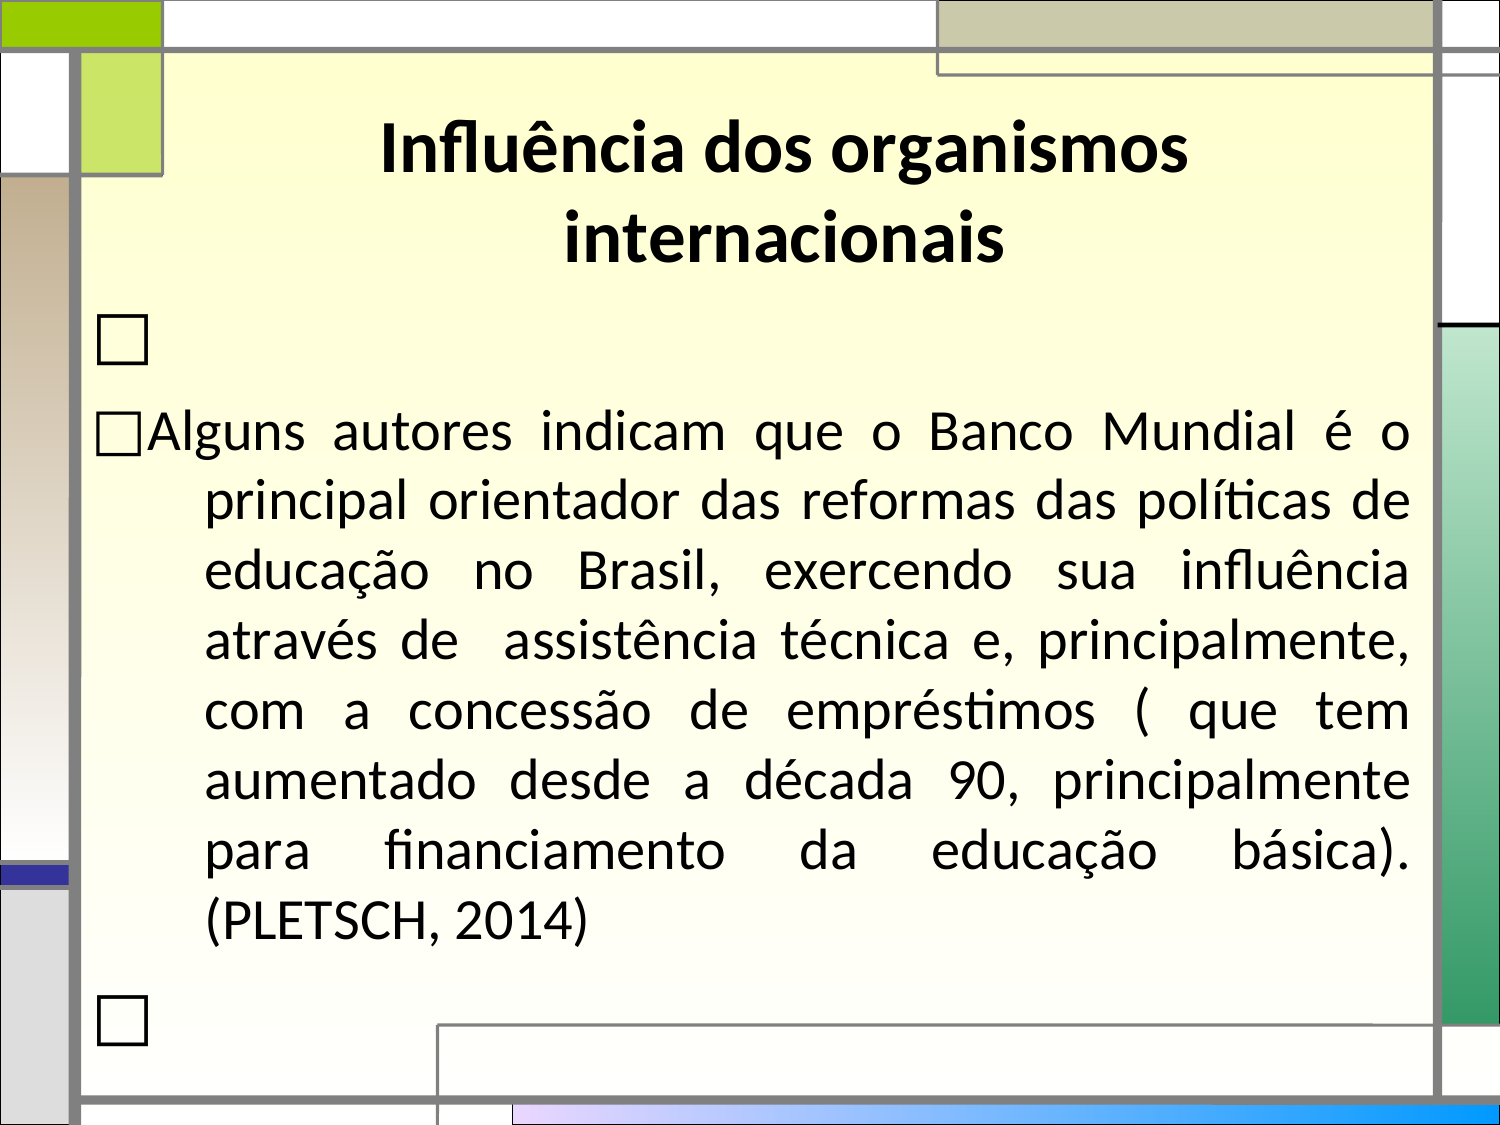

# Influência dos organismos internacionais
Alguns autores indicam que o Banco Mundial é o principal orientador das reformas das políticas de educação no Brasil, exercendo sua influência através de assistência técnica e, principalmente, com a concessão de empréstimos ( que tem aumentado desde a década 90, principalmente para financiamento da educação básica). (PLETSCH, 2014)